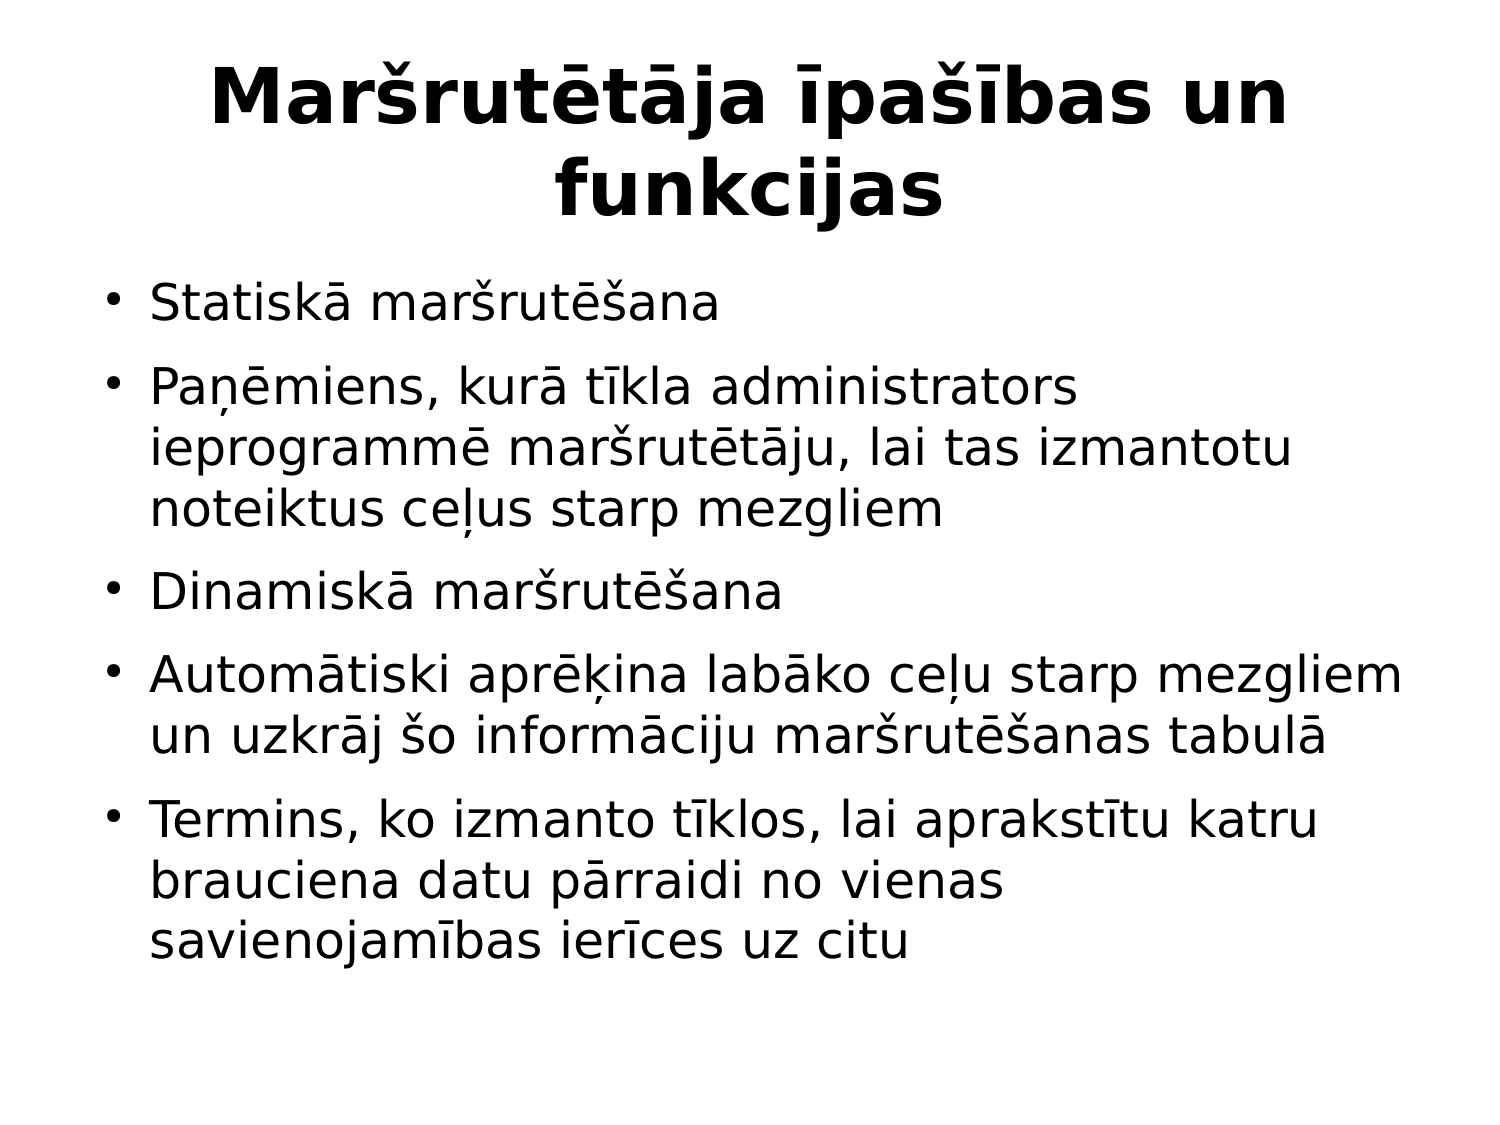

# Maršrutētāja īpašības un funkcijas
Statiskā maršrutēšana
Paņēmiens, kurā tīkla administrators ieprogrammē maršrutētāju, lai tas izmantotu noteiktus ceļus starp mezgliem
Dinamiskā maršrutēšana
Automātiski aprēķina labāko ceļu starp mezgliem un uzkrāj šo informāciju maršrutēšanas tabulā
Termins, ko izmanto tīklos, lai aprakstītu katru brauciena datu pārraidi no vienas savienojamības ierīces uz citu